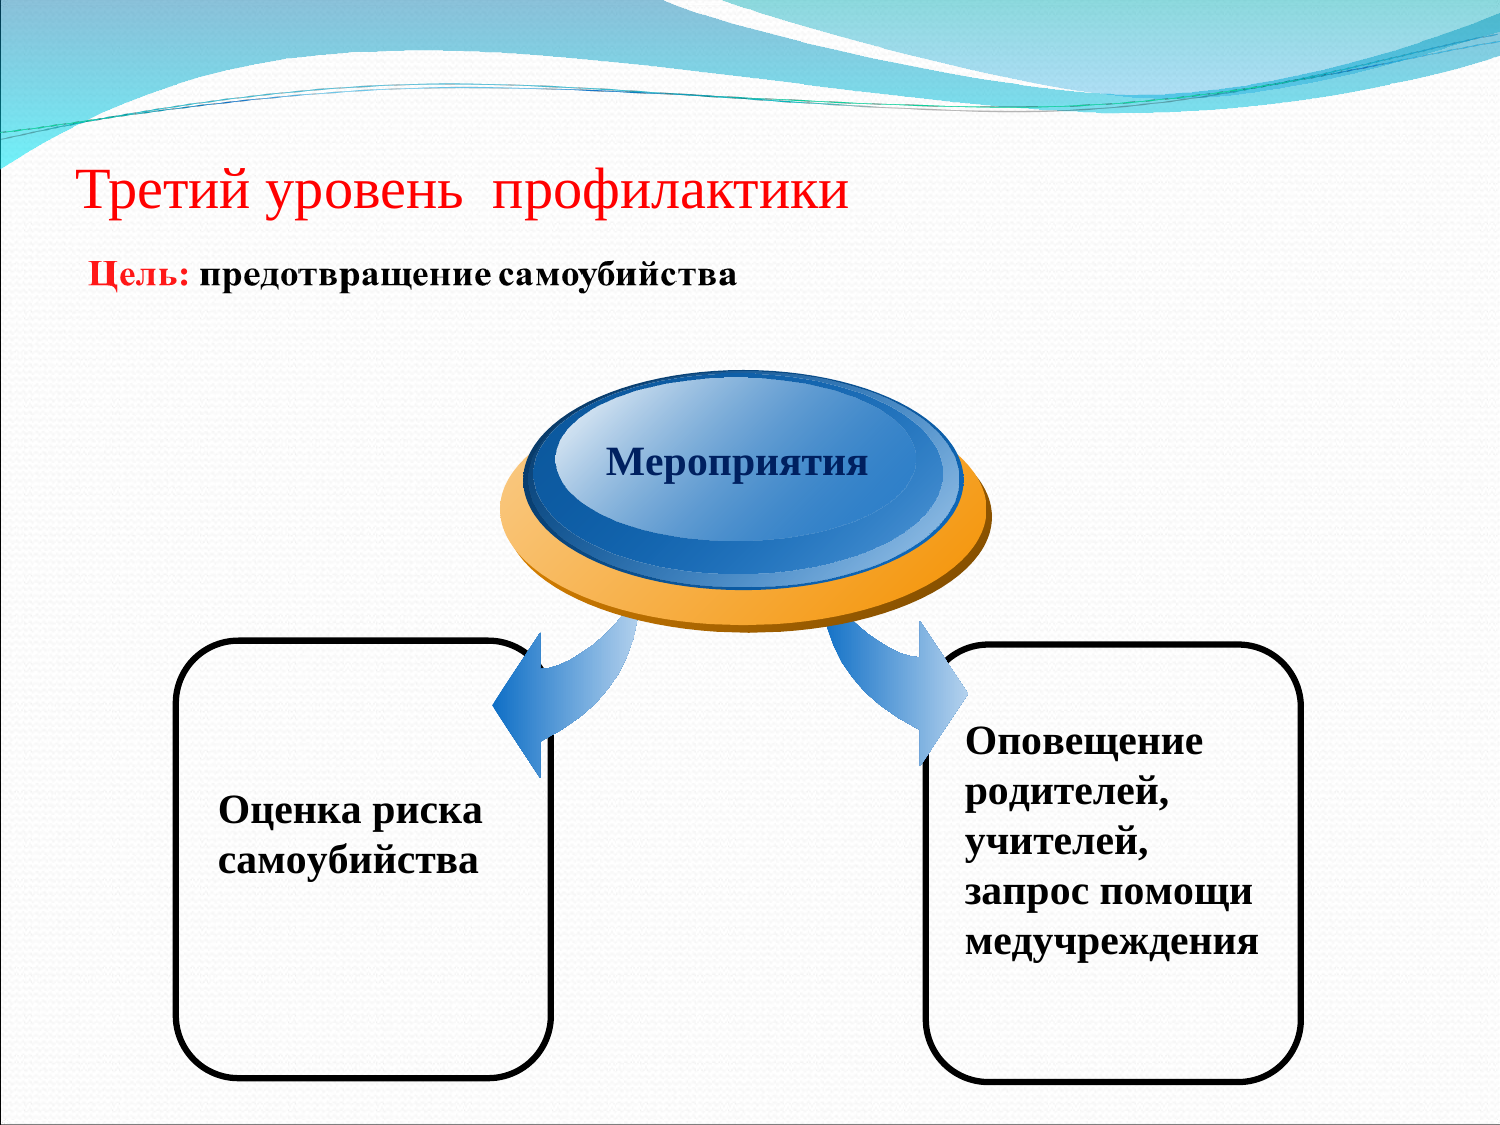

# Третий уровень профилактики
Мероприятия
Оповещение родителей, учителей,
запрос помощи медучреждения
Оценка риска самоубийства